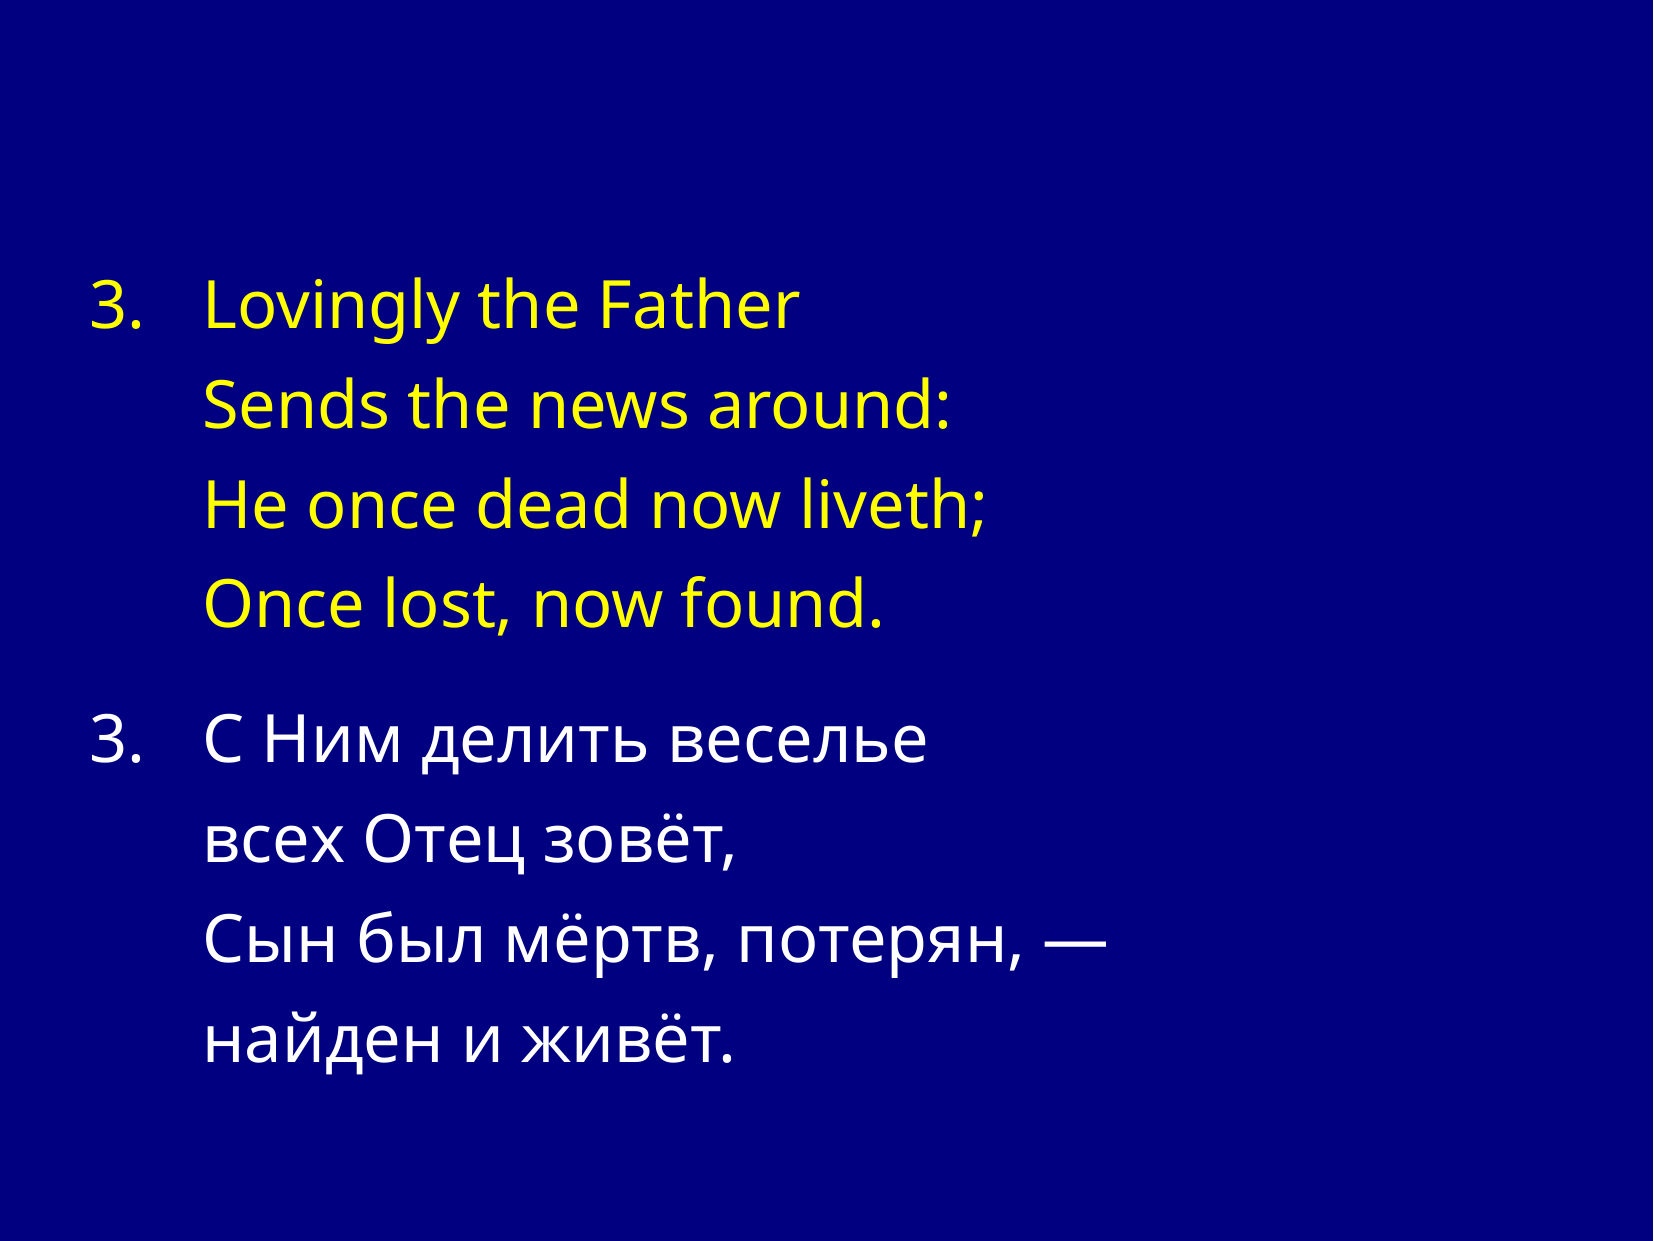

3.	Lovingly the Father
	Sends the news around:
	He once dead now liveth;
	Once lost, now found.
3.	С Ним делить веселье
	всех Отец зовёт,
	Сын был мёртв, потерян, —
	найден и живёт.